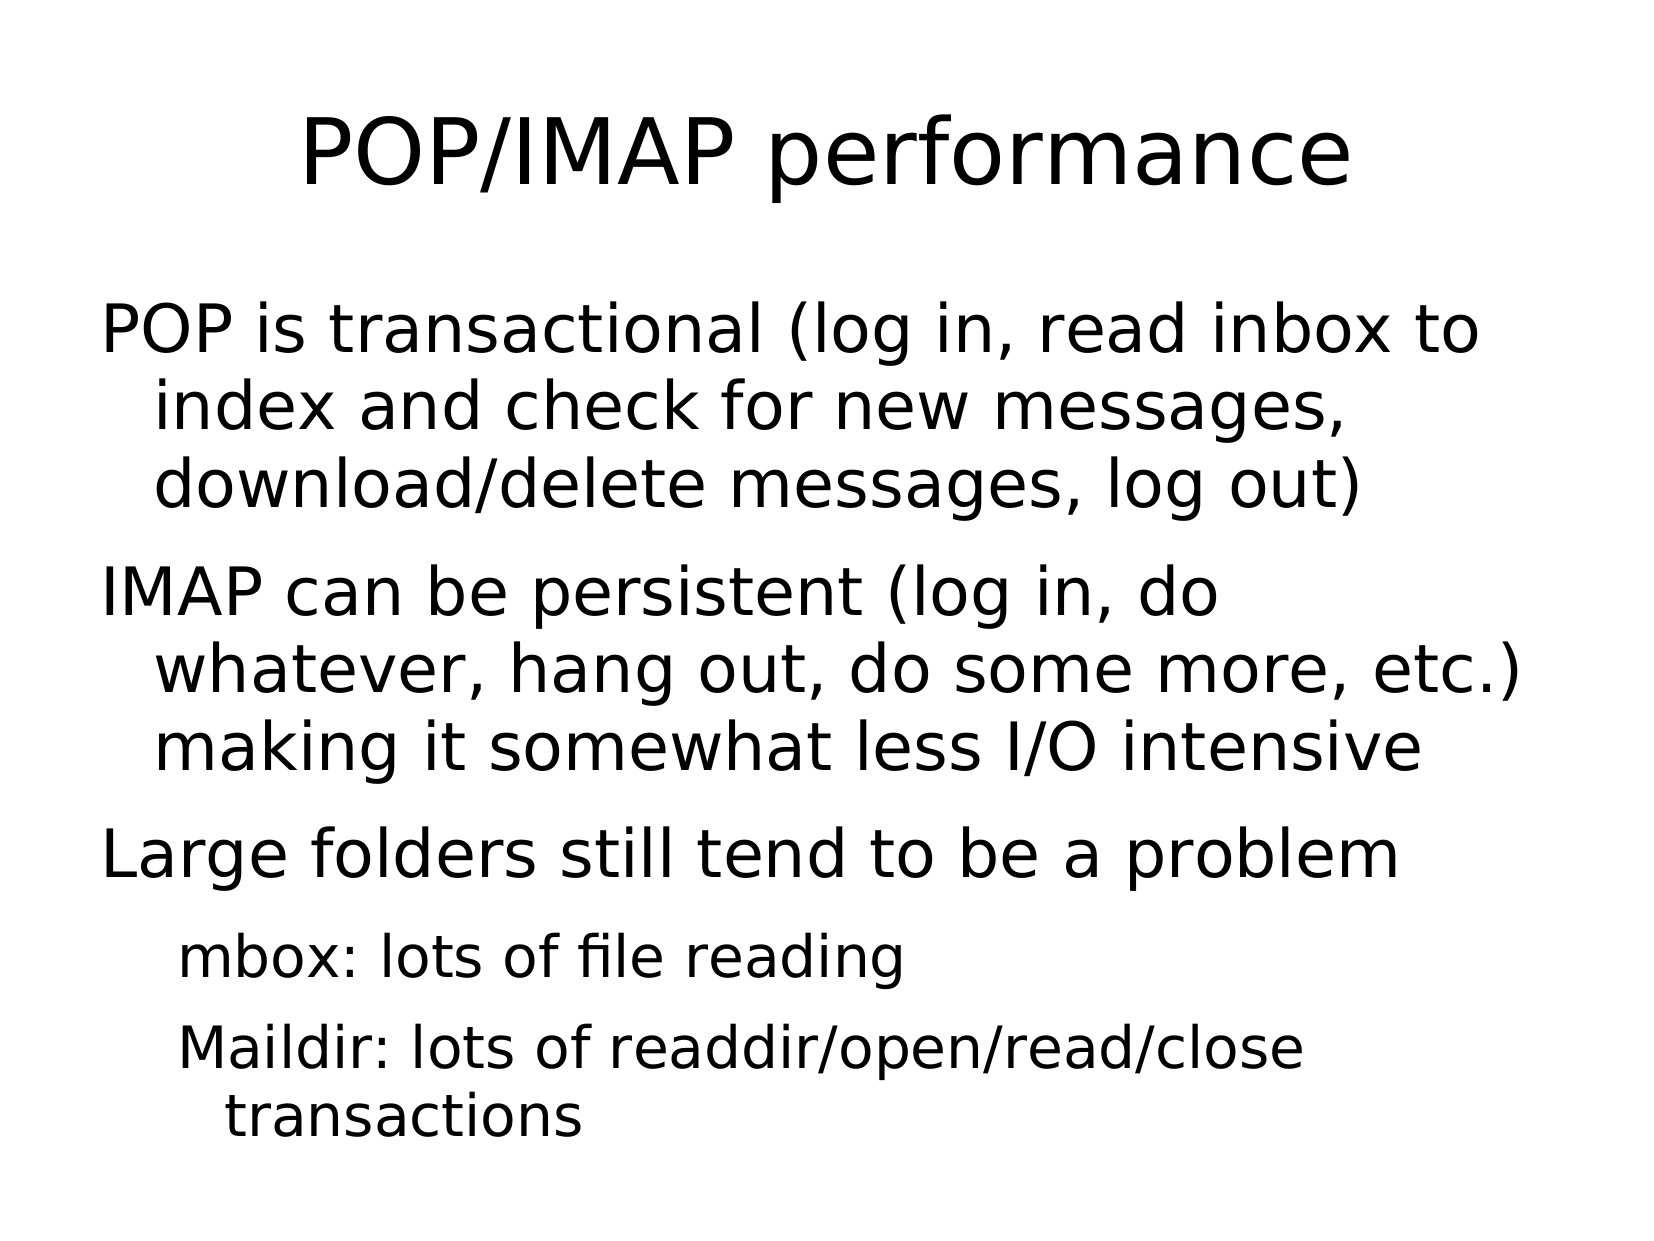

# POP/IMAP performance
POP is transactional (log in, read inbox to index and check for new messages, download/delete messages, log out)
IMAP can be persistent (log in, do whatever, hang out, do some more, etc.) making it somewhat less I/O intensive
Large folders still tend to be a problem
mbox: lots of file reading
Maildir: lots of readdir/open/read/close transactions